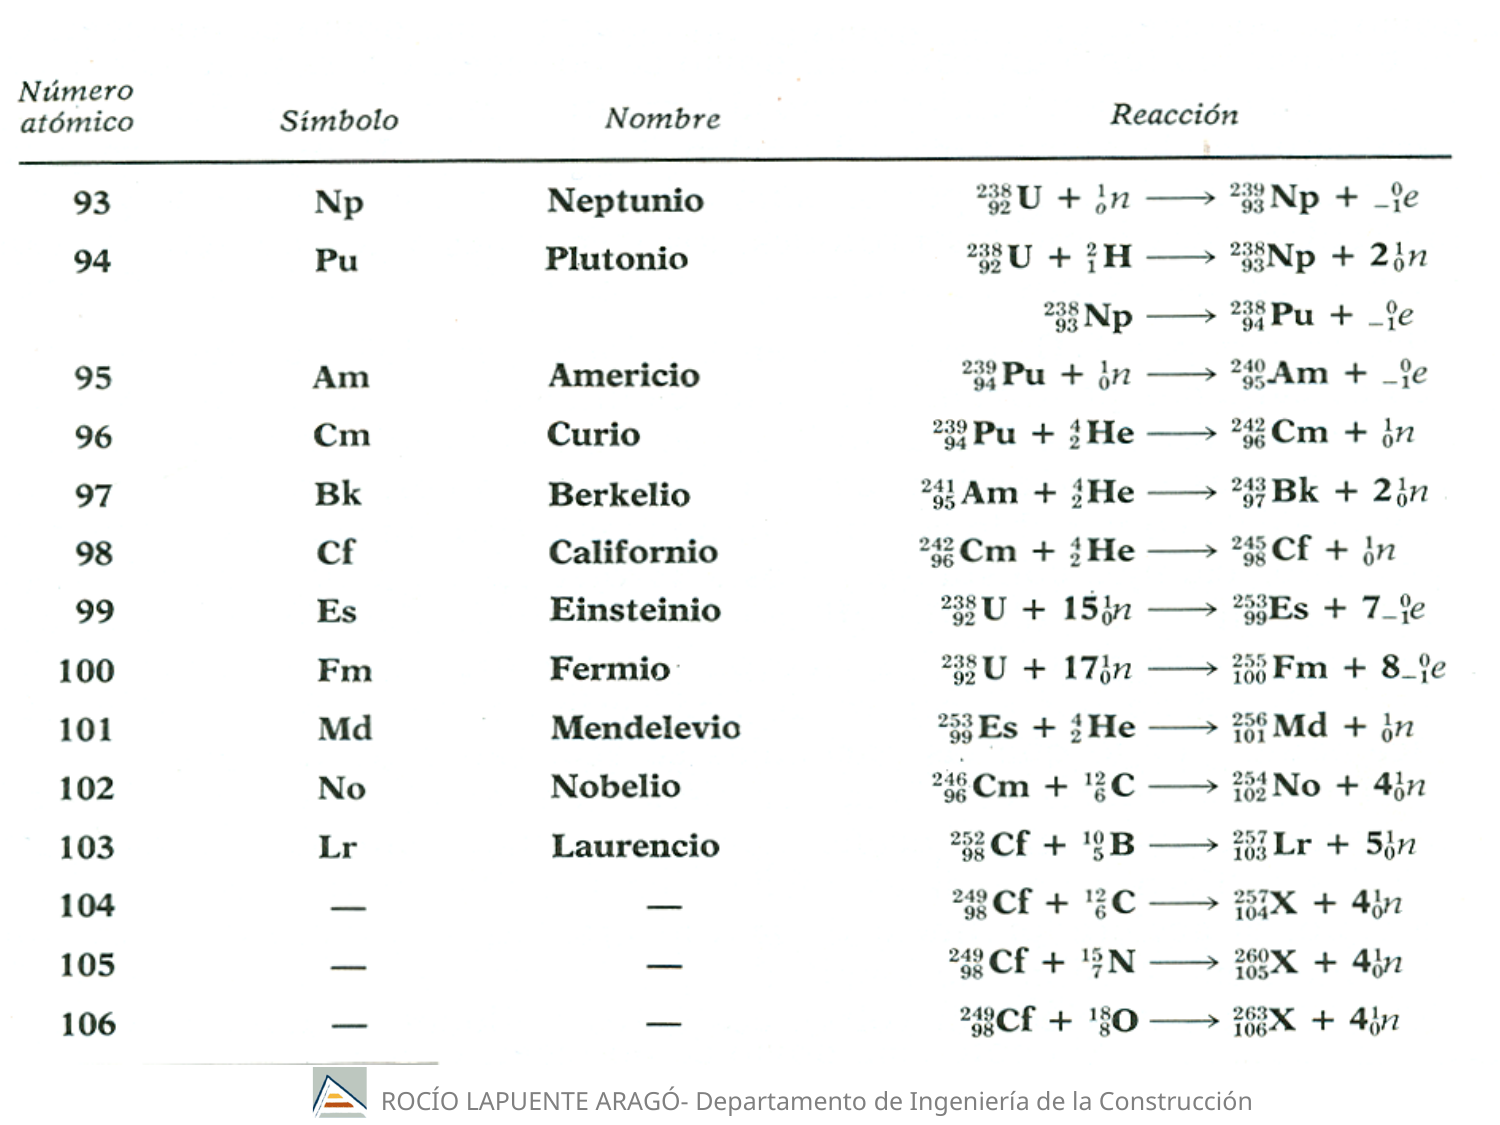

La síntesis de los elementos transuránicos - elementos con números atómicos mayores que el del uranio (números atómicos> 92) -se hizo posible por la llegada de los grandes aceleradores.
La mayor parte en el célebre Laboratorio Lawrence de Radiación de la Universidad de California en Berkeley